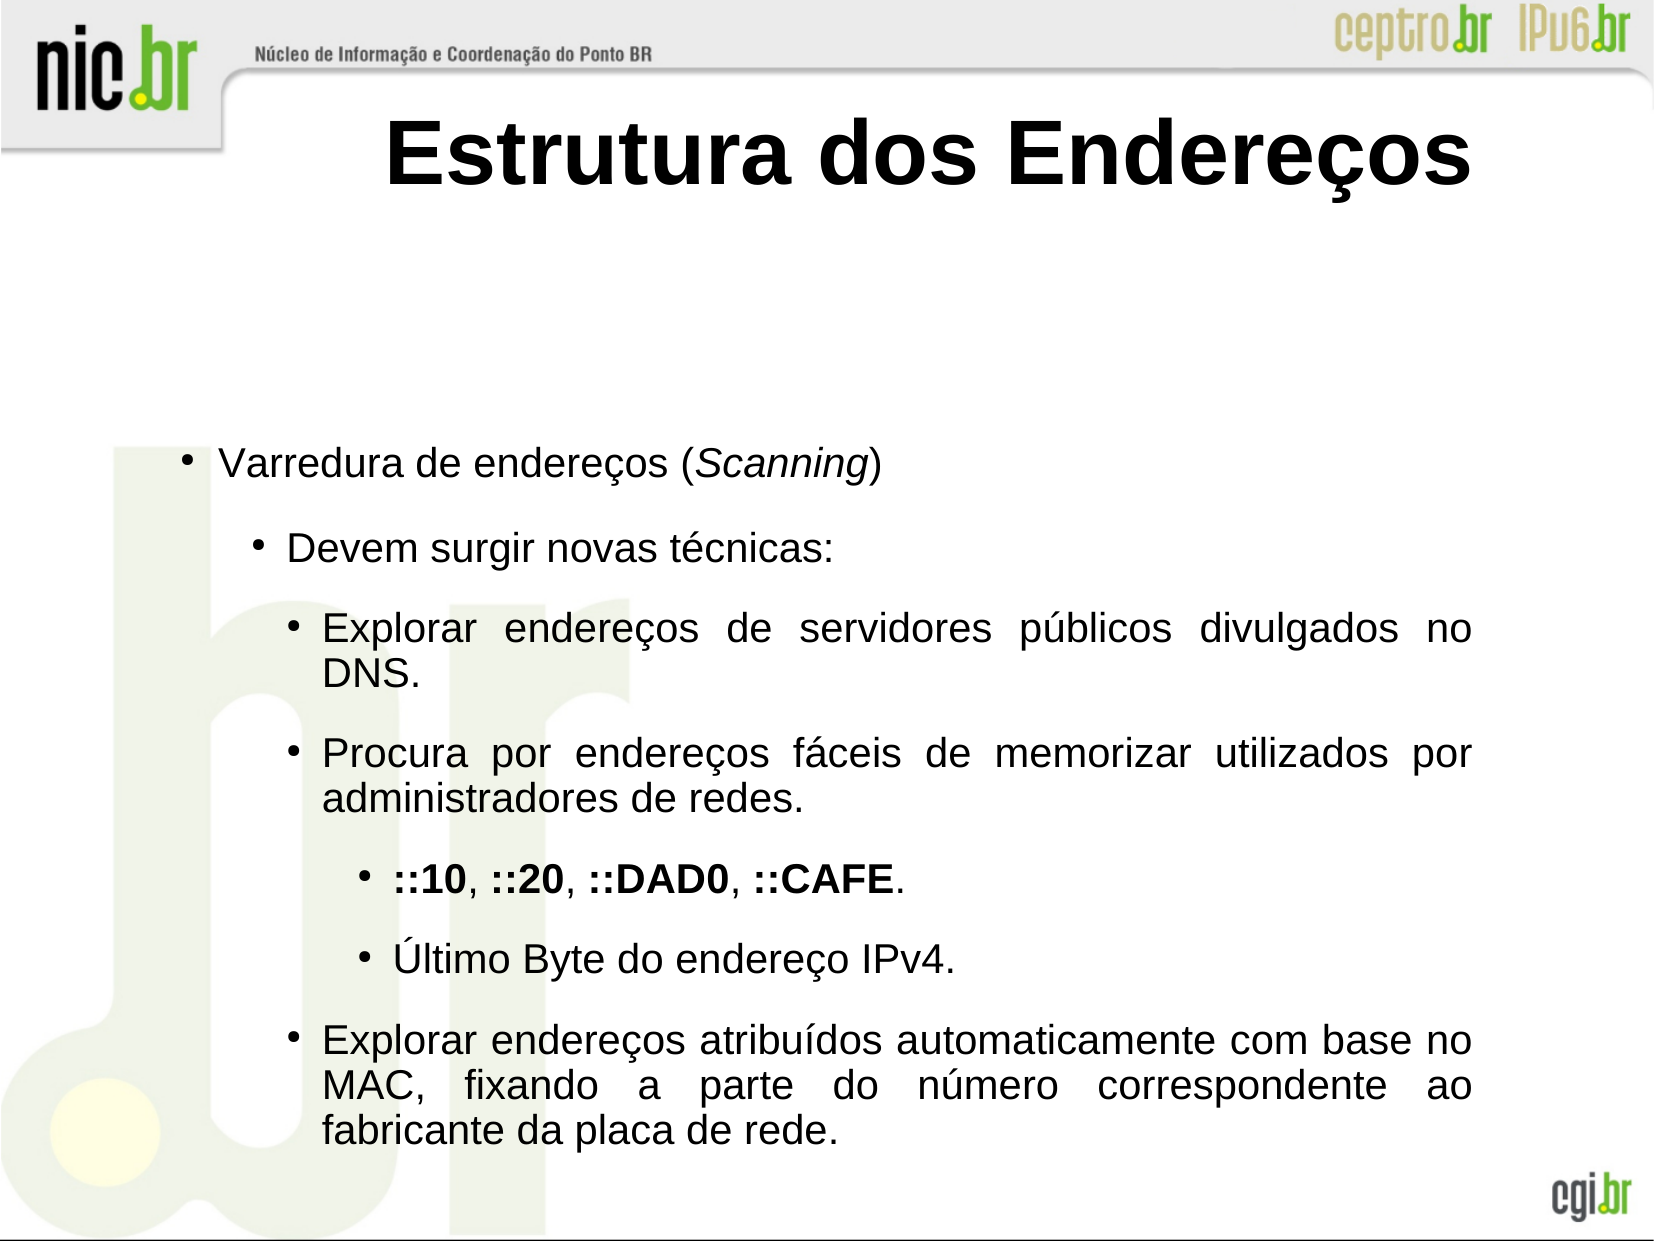

Estrutura dos Endereços
 Varredura de endereços (Scanning)‏
Devem surgir novas técnicas:
Explorar endereços de servidores públicos divulgados no DNS.
Procura por endereços fáceis de memorizar utilizados por administradores de redes.
::10, ::20, ::DAD0, ::CAFE.
Último Byte do endereço IPv4.
Explorar endereços atribuídos automaticamente com base no MAC, fixando a parte do número correspondente ao fabricante da placa de rede.